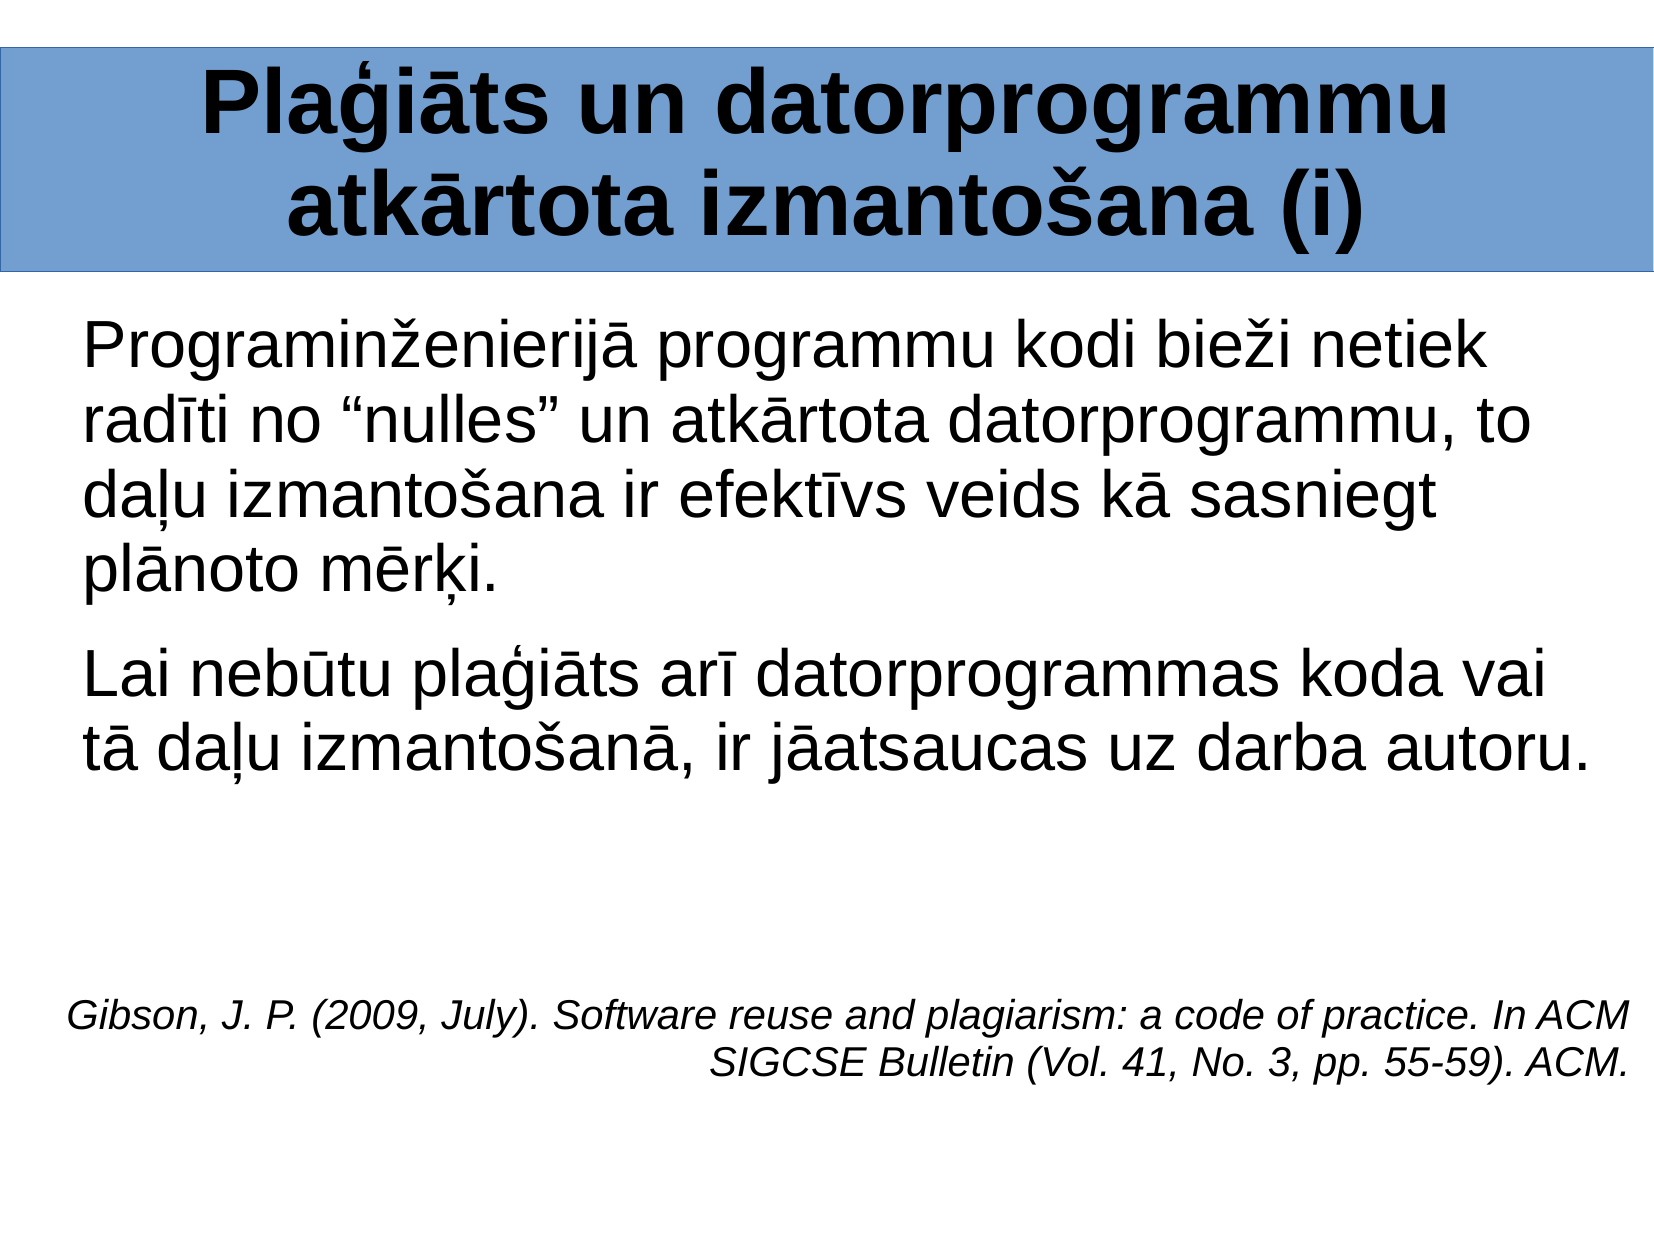

# Plaģiāts un datorprogrammu atkārtota izmantošana (i)
Programinženierijā programmu kodi bieži netiek radīti no “nulles” un atkārtota datorprogrammu, to daļu izmantošana ir efektīvs veids kā sasniegt plānoto mērķi.
Lai nebūtu plaģiāts arī datorprogrammas koda vai tā daļu izmantošanā, ir jāatsaucas uz darba autoru.
Gibson, J. P. (2009, July). Software reuse and plagiarism: a code of practice. In ACM SIGCSE Bulletin (Vol. 41, No. 3, pp. 55-59). ACM.